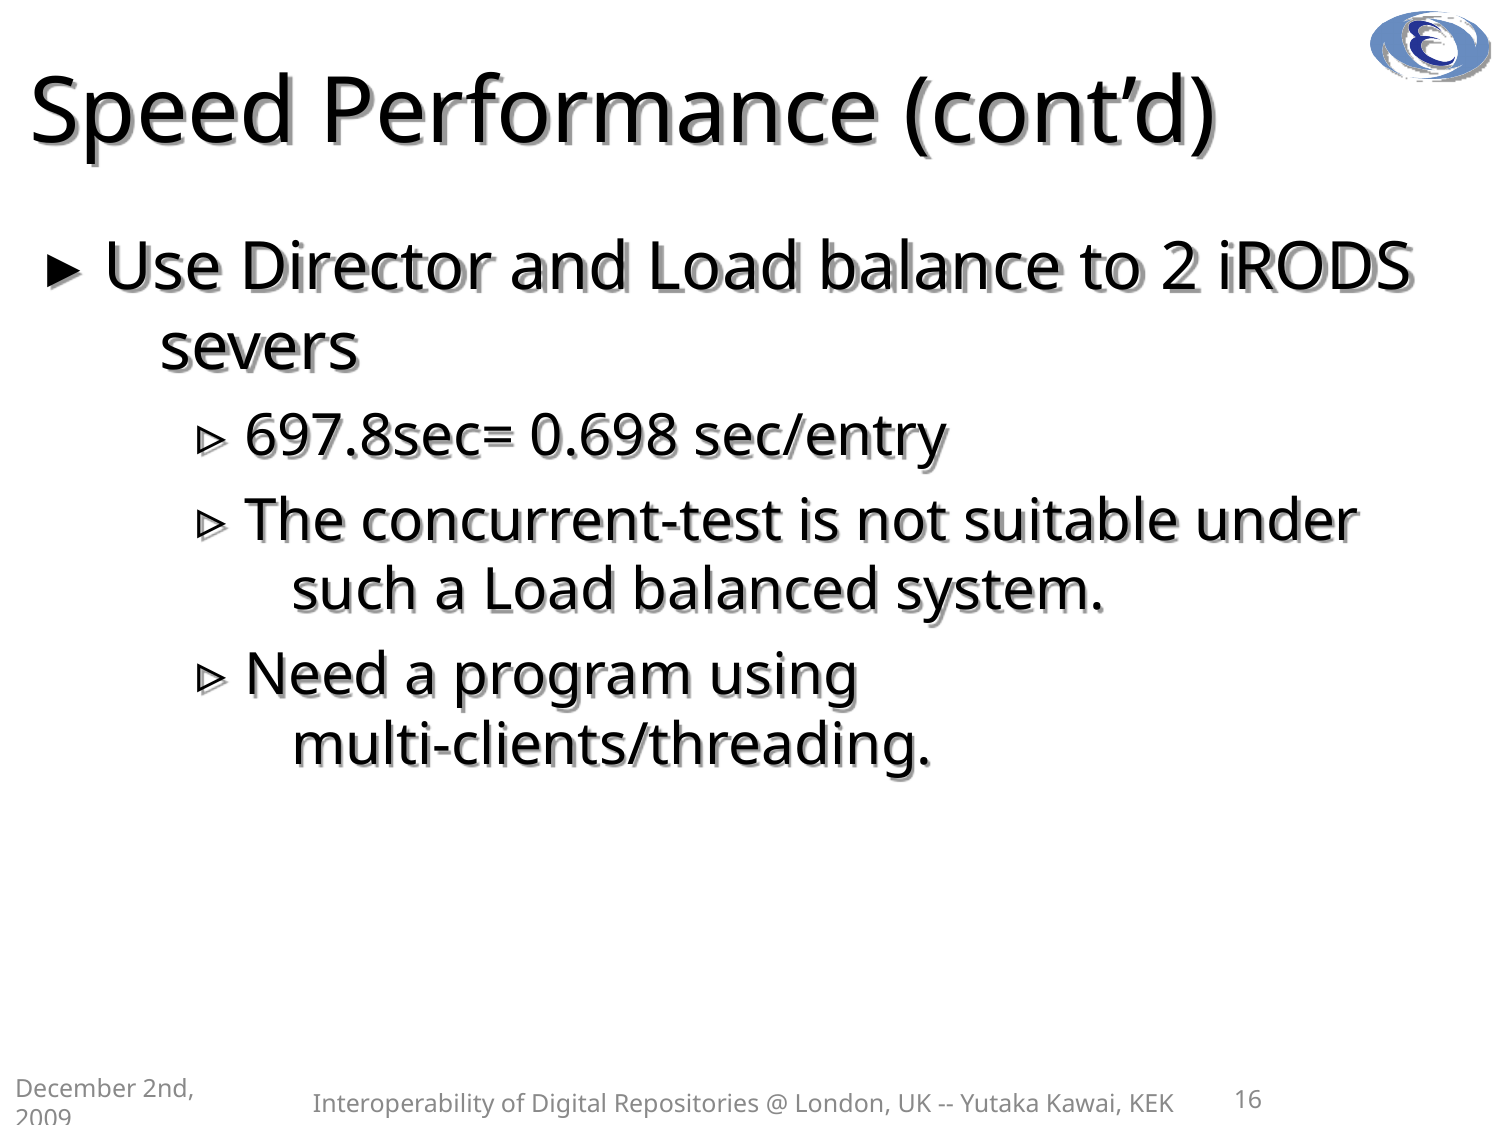

# Speed Performance (cont’d)
Use Director and Load balance to 2 iRODS severs
697.8sec= 0.698 sec/entry
The concurrent-test is not suitable under such a Load balanced system.
Need a program using multi-clients/threading.
December 2nd, 2009
Interoperability of Digital Repositories @ London, UK -- Yutaka Kawai, KEK